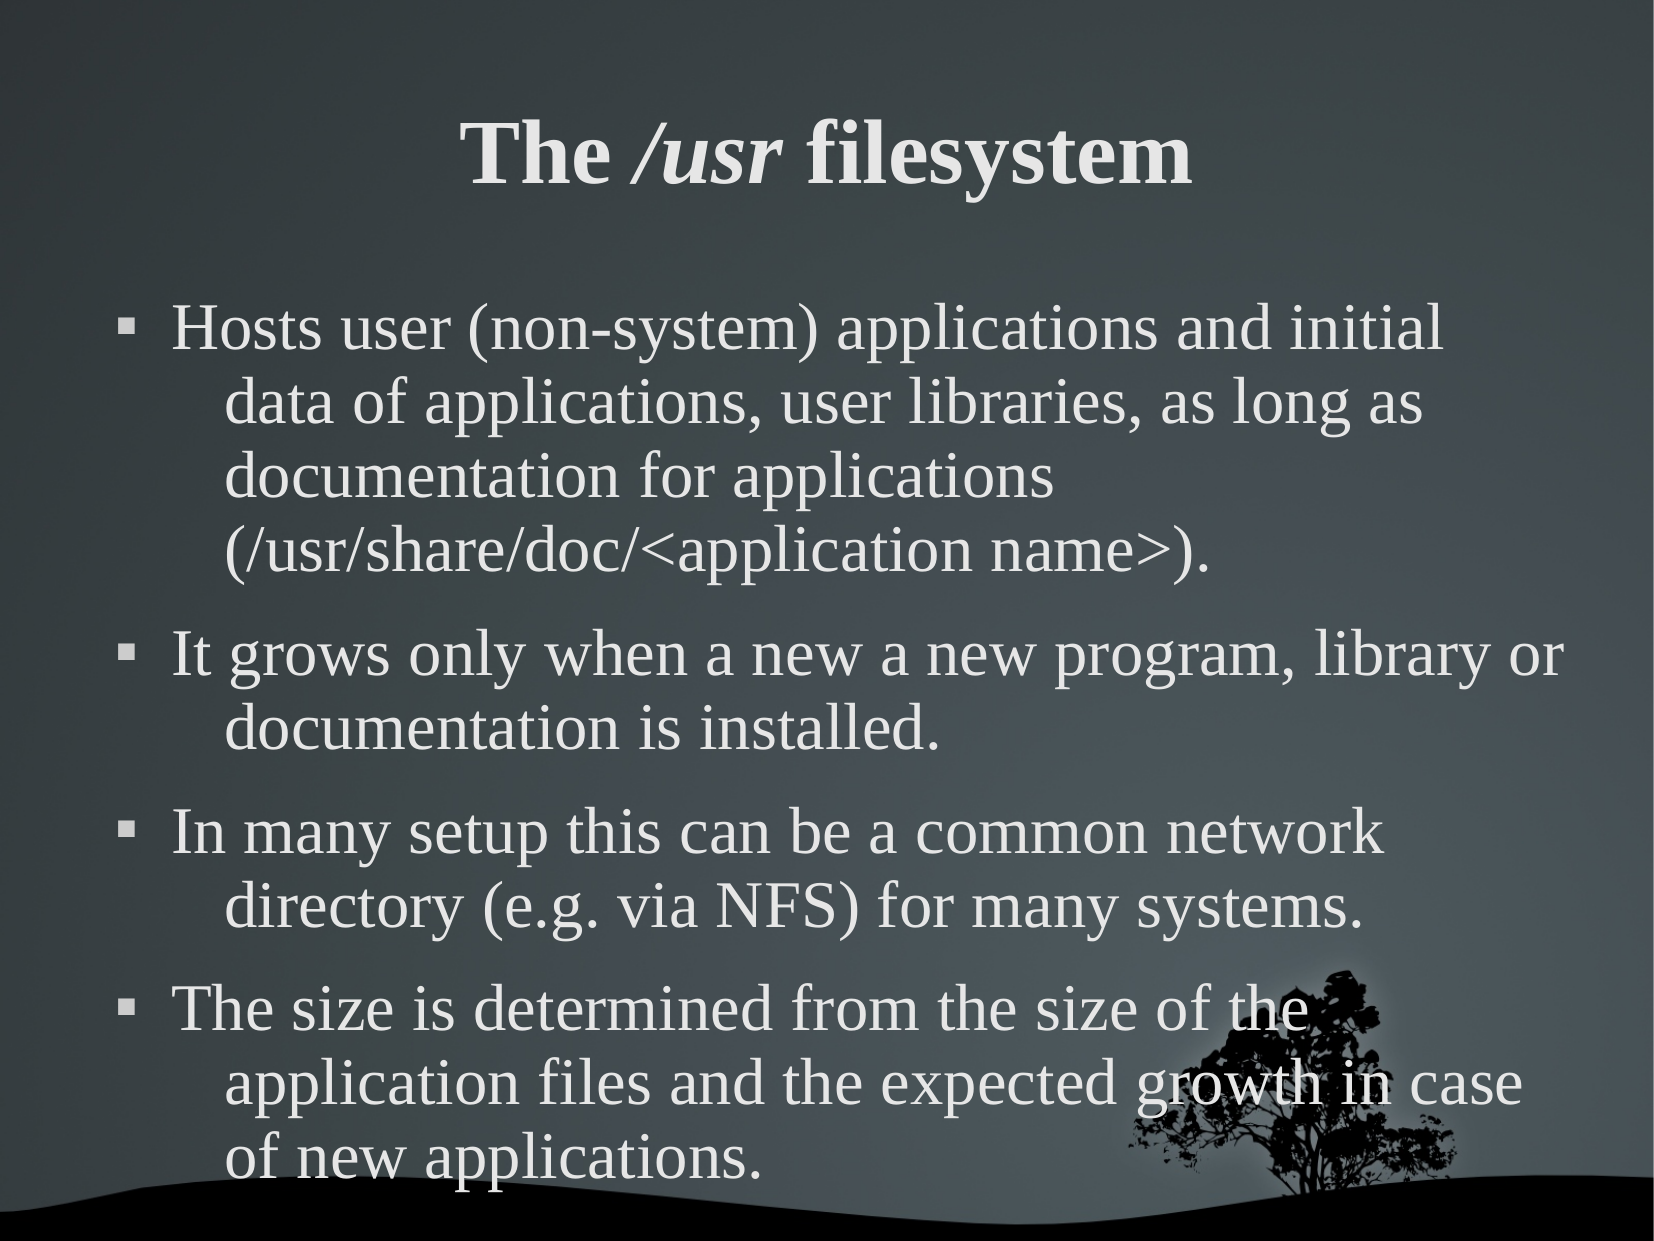

The /usr filesystem
# Hosts user (non-system) applications and initial data of applications, user libraries, as long as documentation for applications (/usr/share/doc/<application name>).
It grows only when a new a new program, library or documentation is installed.
In many setup this can be a common network directory (e.g. via NFS) for many systems.
The size is determined from the size of the application files and the expected growth in case of new applications.